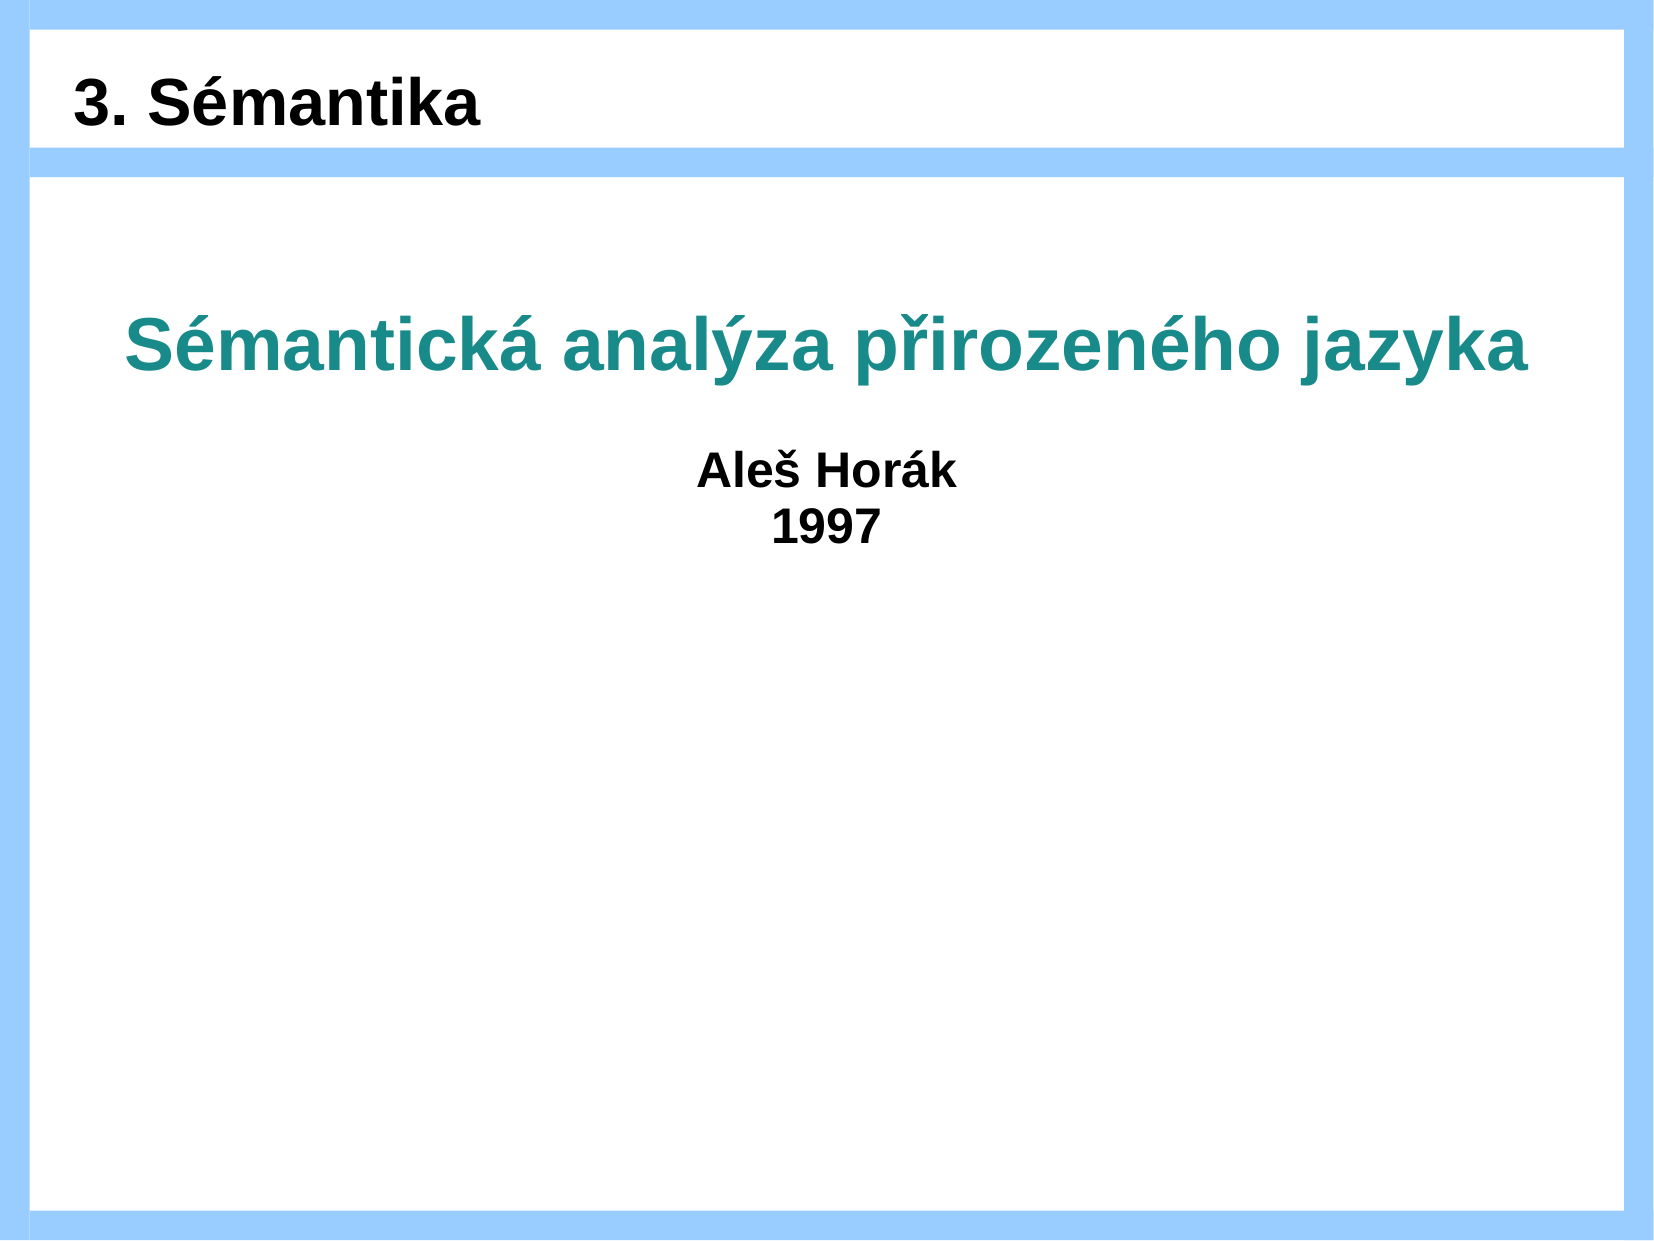

3. Sémantika
Sémantická analýza přirozeného jazyka
Aleš Horák
1997